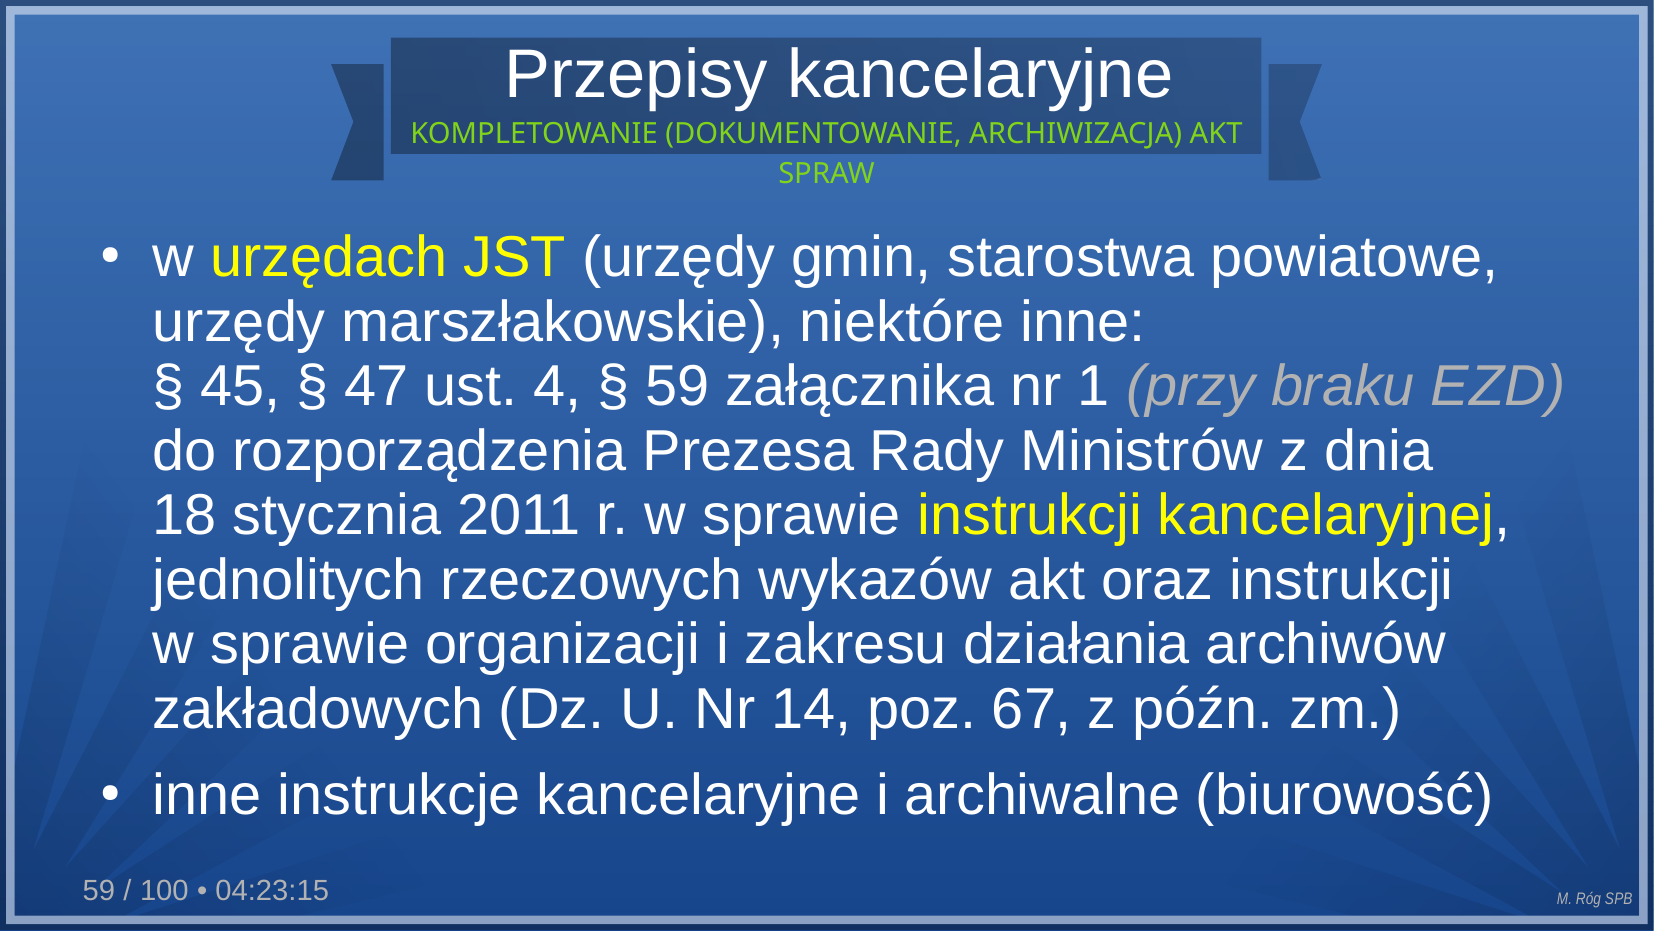

Przepisy kancelaryjne
KOMPLETOWANIE (DOKUMENTOWANIE, ARCHIWIZACJA) AKT SPRAW
# w urzędach JST (urzędy gmin, starostwa powiatowe, urzędy marszłakowskie), niektóre inne:
§ 45, § 47 ust. 4, § 59 załącznika nr 1 (przy braku EZD)
do rozporządzenia Prezesa Rady Ministrów z dnia 18 stycznia 2011 r. w sprawie instrukcji kancelaryjnej, jednolitych rzeczowych wykazów akt oraz instrukcji w sprawie organizacji i zakresu działania archiwów zakładowych (Dz. U. Nr 14, poz. 67, z późn. zm.)
inne instrukcje kancelaryjne i archiwalne (biurowość)